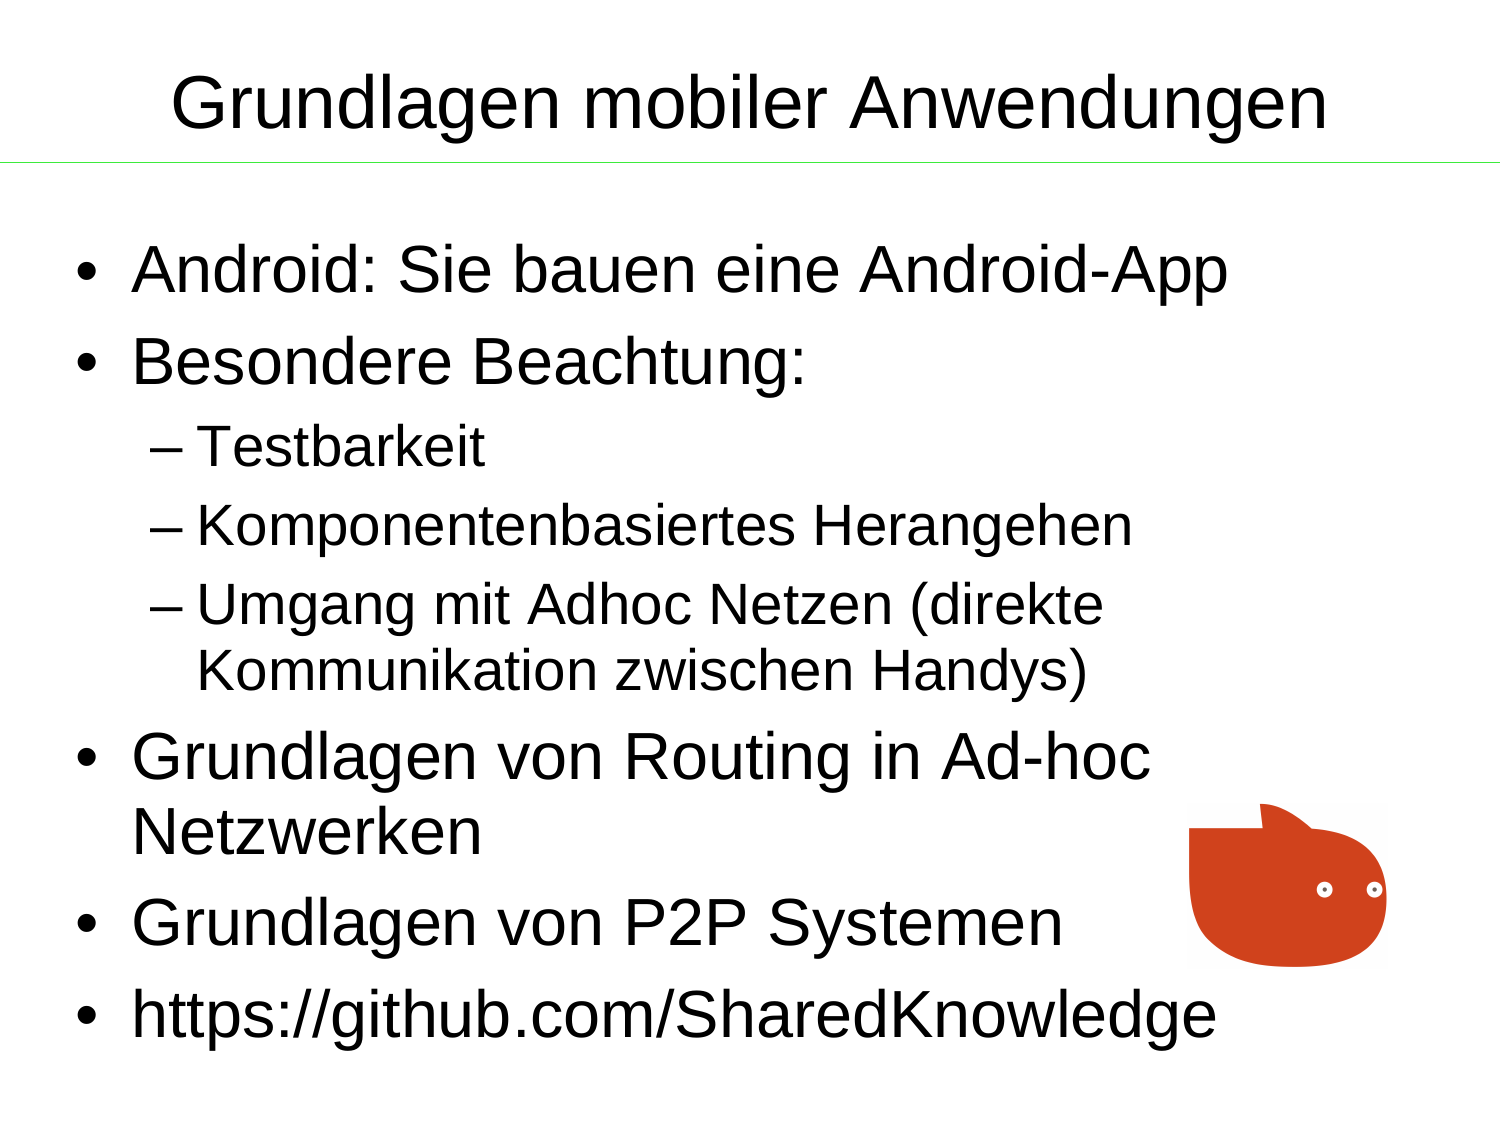

# Grundlagen mobiler Anwendungen
Android: Sie bauen eine Android-App
Besondere Beachtung:
Testbarkeit
Komponentenbasiertes Herangehen
Umgang mit Adhoc Netzen (direkte Kommunikation zwischen Handys)
Grundlagen von Routing in Ad-hoc Netzwerken
Grundlagen von P2P Systemen
https://github.com/SharedKnowledge